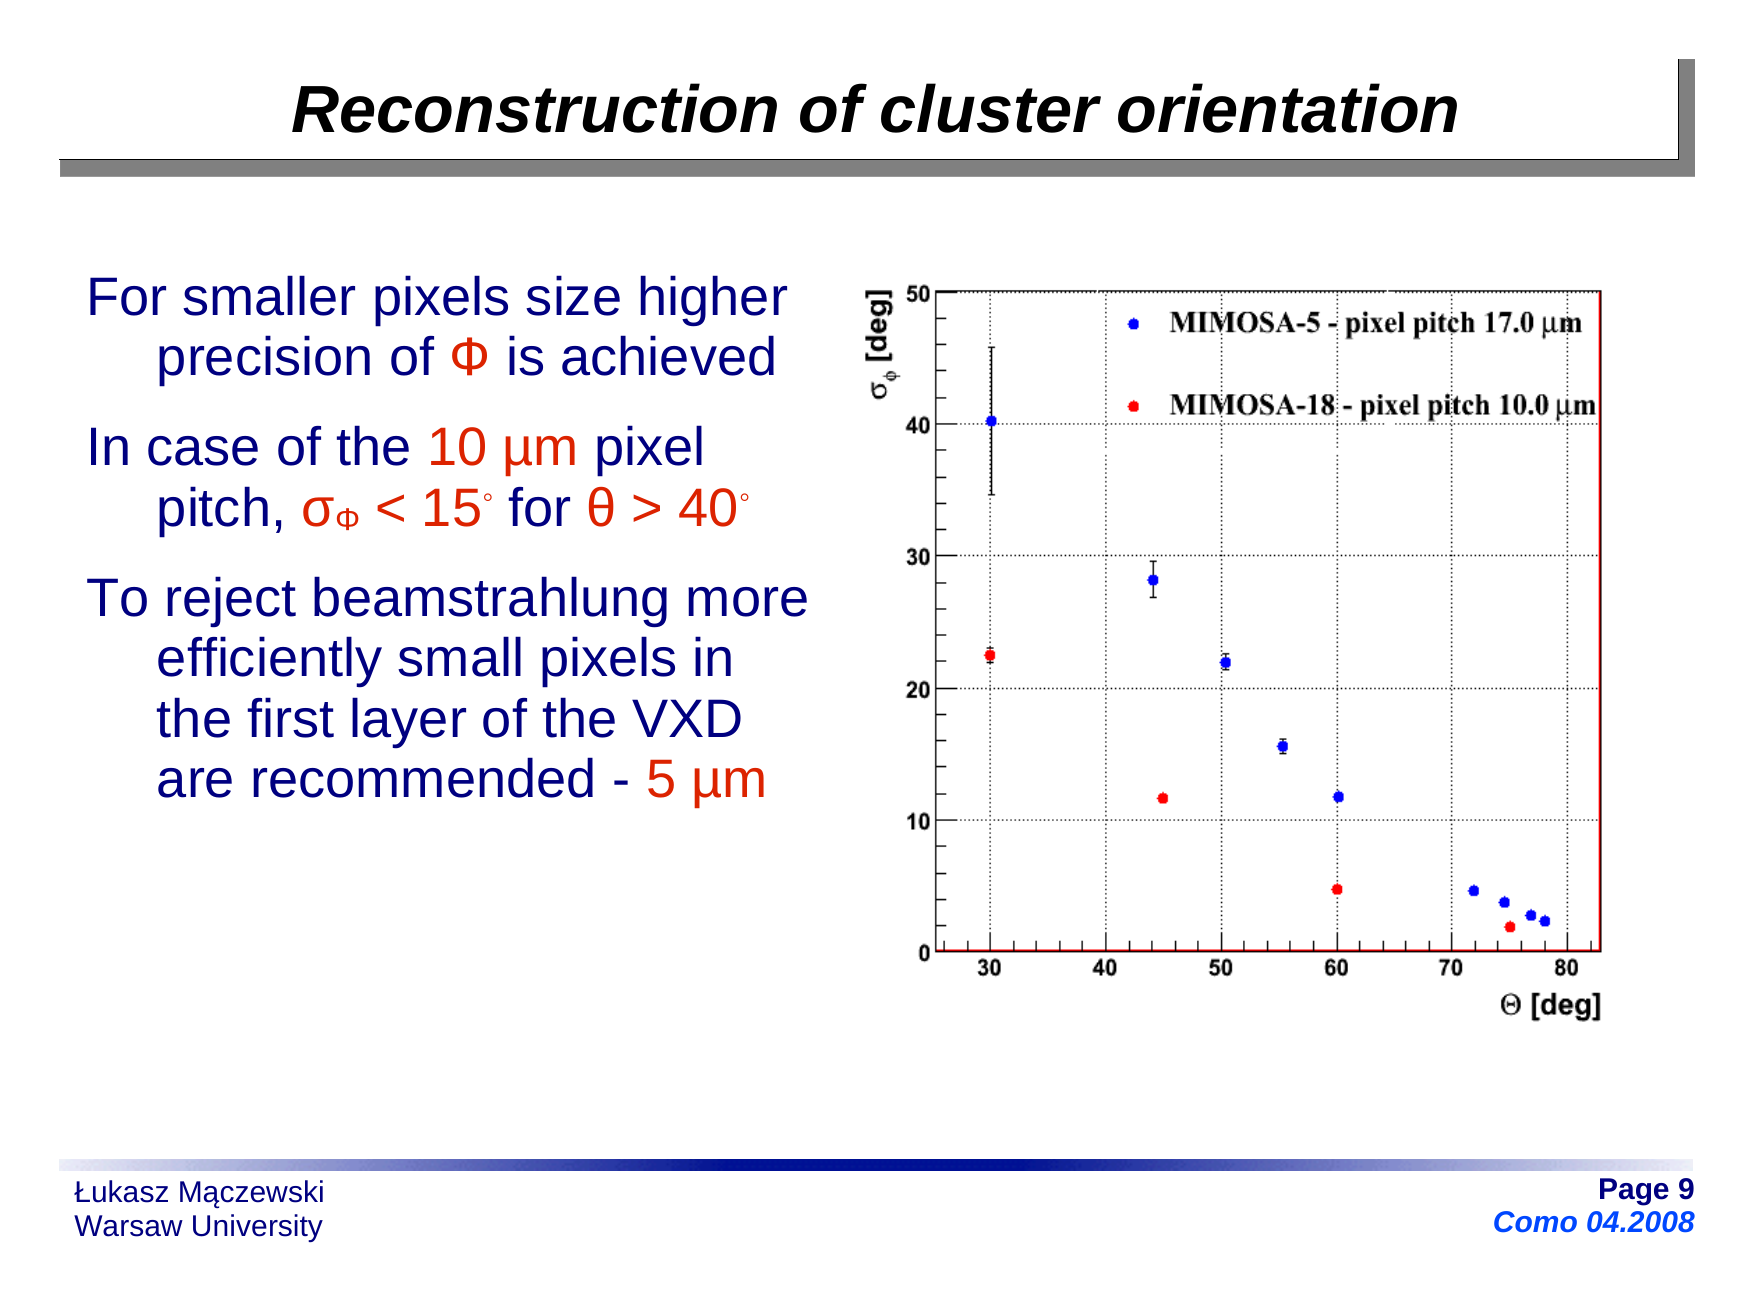

# Reconstruction of cluster orientation
For smaller pixels size higher precision of Ф is achieved
In case of the 10 µm pixel pitch, σΦ < 15◦ for θ > 40◦
To reject beamstrahlung more efficiently small pixels in the first layer of the VXD are recommended - 5 µm